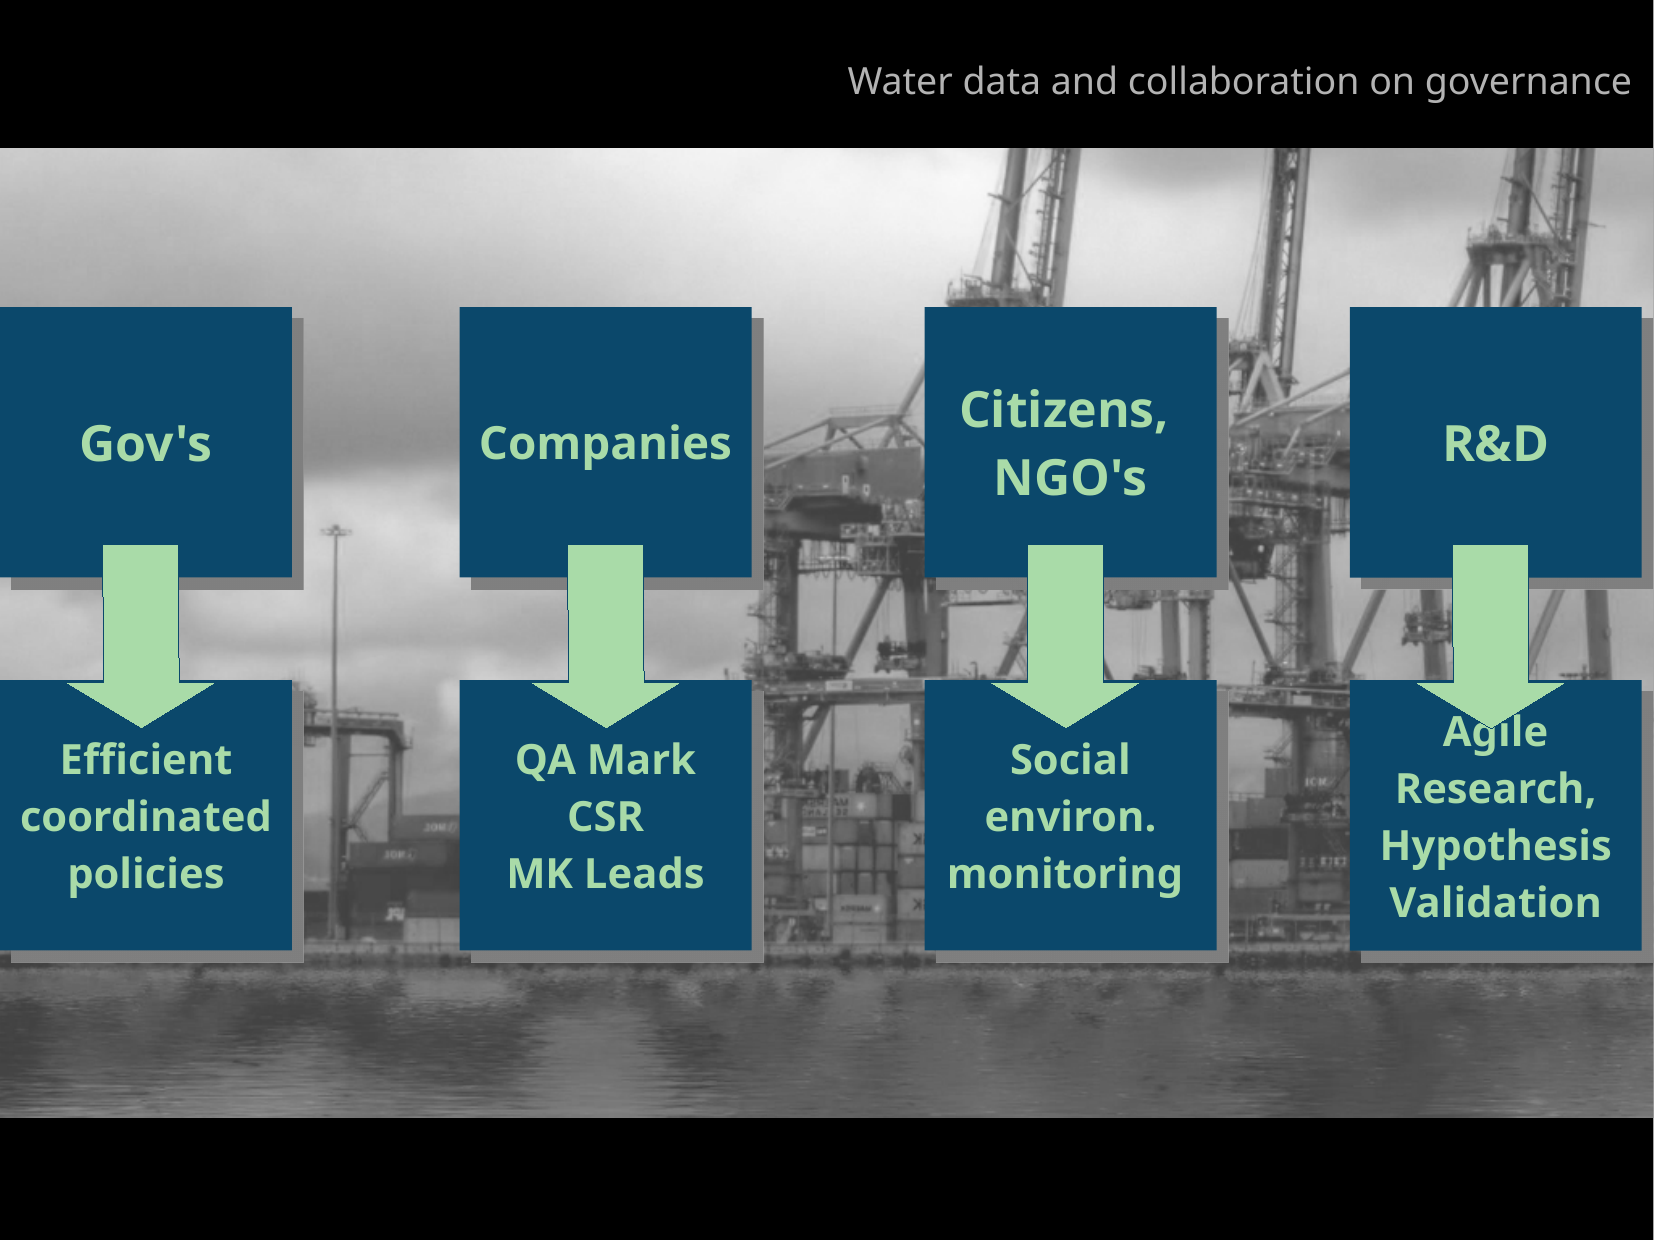

Water data and collaboration on governance
Gov's
Companies
Citizens,
NGO's
R&D
Efficient
coordinated
policies
QA Mark
CSR
MK Leads
Social environ. monitoring
Agile Research,
Hypothesis
Validation